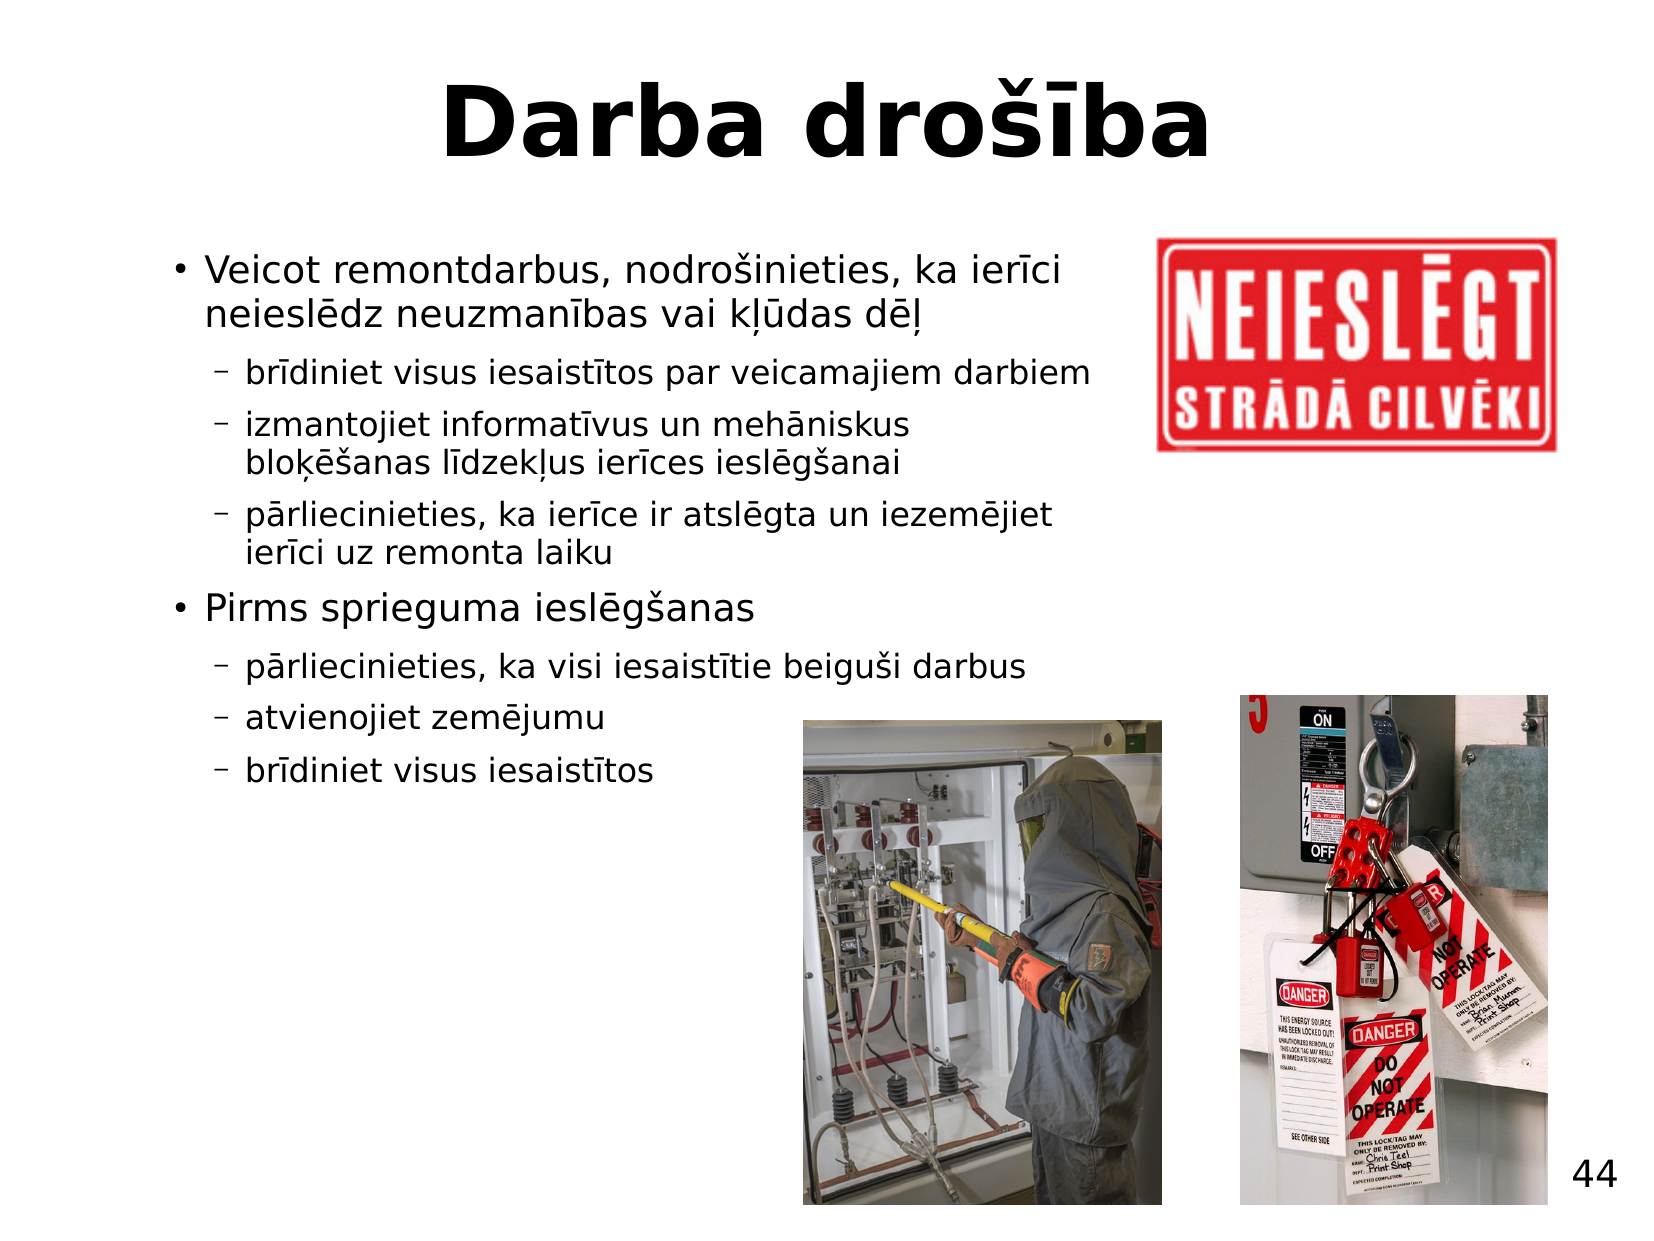

# Darba drošība
Veicot remontdarbus, nodrošinieties, ka ierīci neieslēdz neuzmanības vai kļūdas dēļ
brīdiniet visus iesaistītos par veicamajiem darbiem
izmantojiet informatīvus un mehāniskus bloķēšanas līdzekļus ierīces ieslēgšanai
pārliecinieties, ka ierīce ir atslēgta un iezemējiet ierīci uz remonta laiku
Pirms sprieguma ieslēgšanas
pārliecinieties, ka visi iesaistītie beiguši darbus
atvienojiet zemējumu
brīdiniet visus iesaistītos